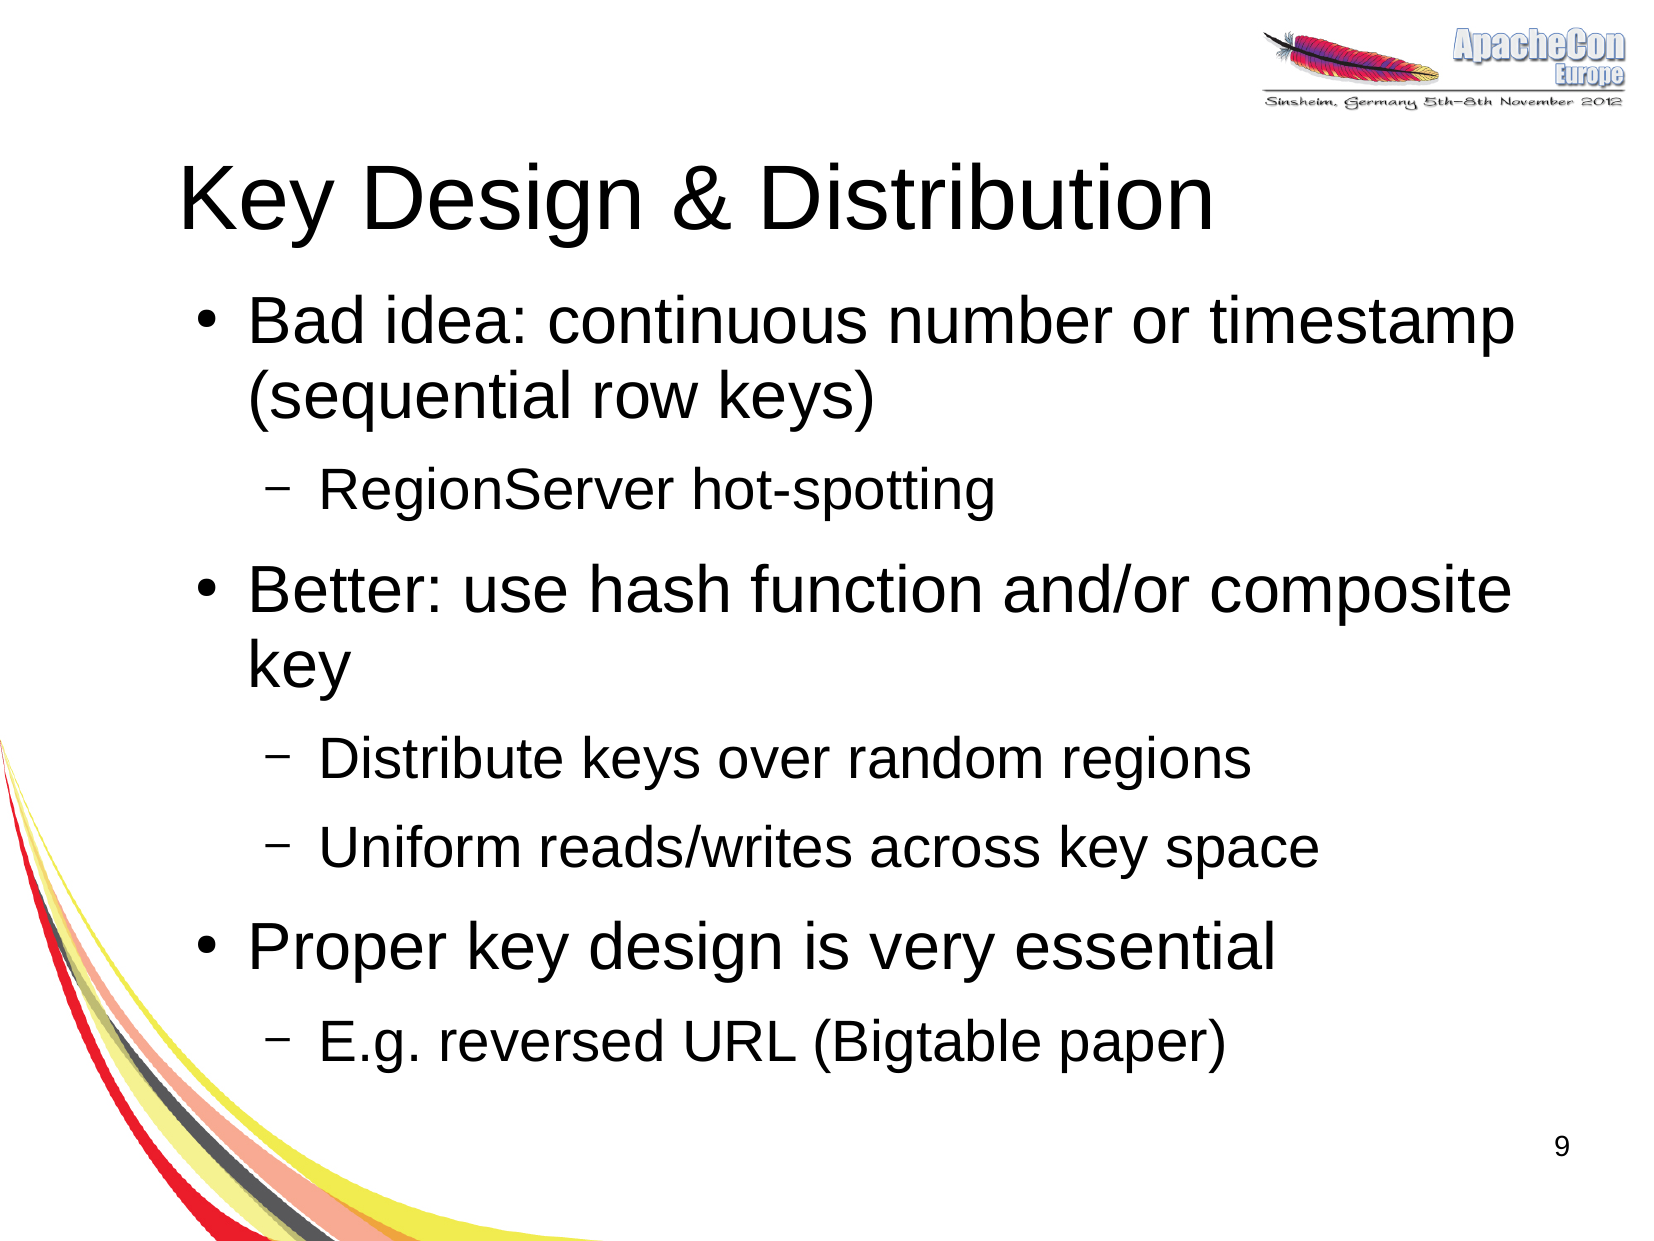

# Key Design & Distribution
Bad idea: continuous number or timestamp (sequential row keys)
RegionServer hot-spotting
Better: use hash function and/or composite key
Distribute keys over random regions
Uniform reads/writes across key space
Proper key design is very essential
E.g. reversed URL (Bigtable paper)
9